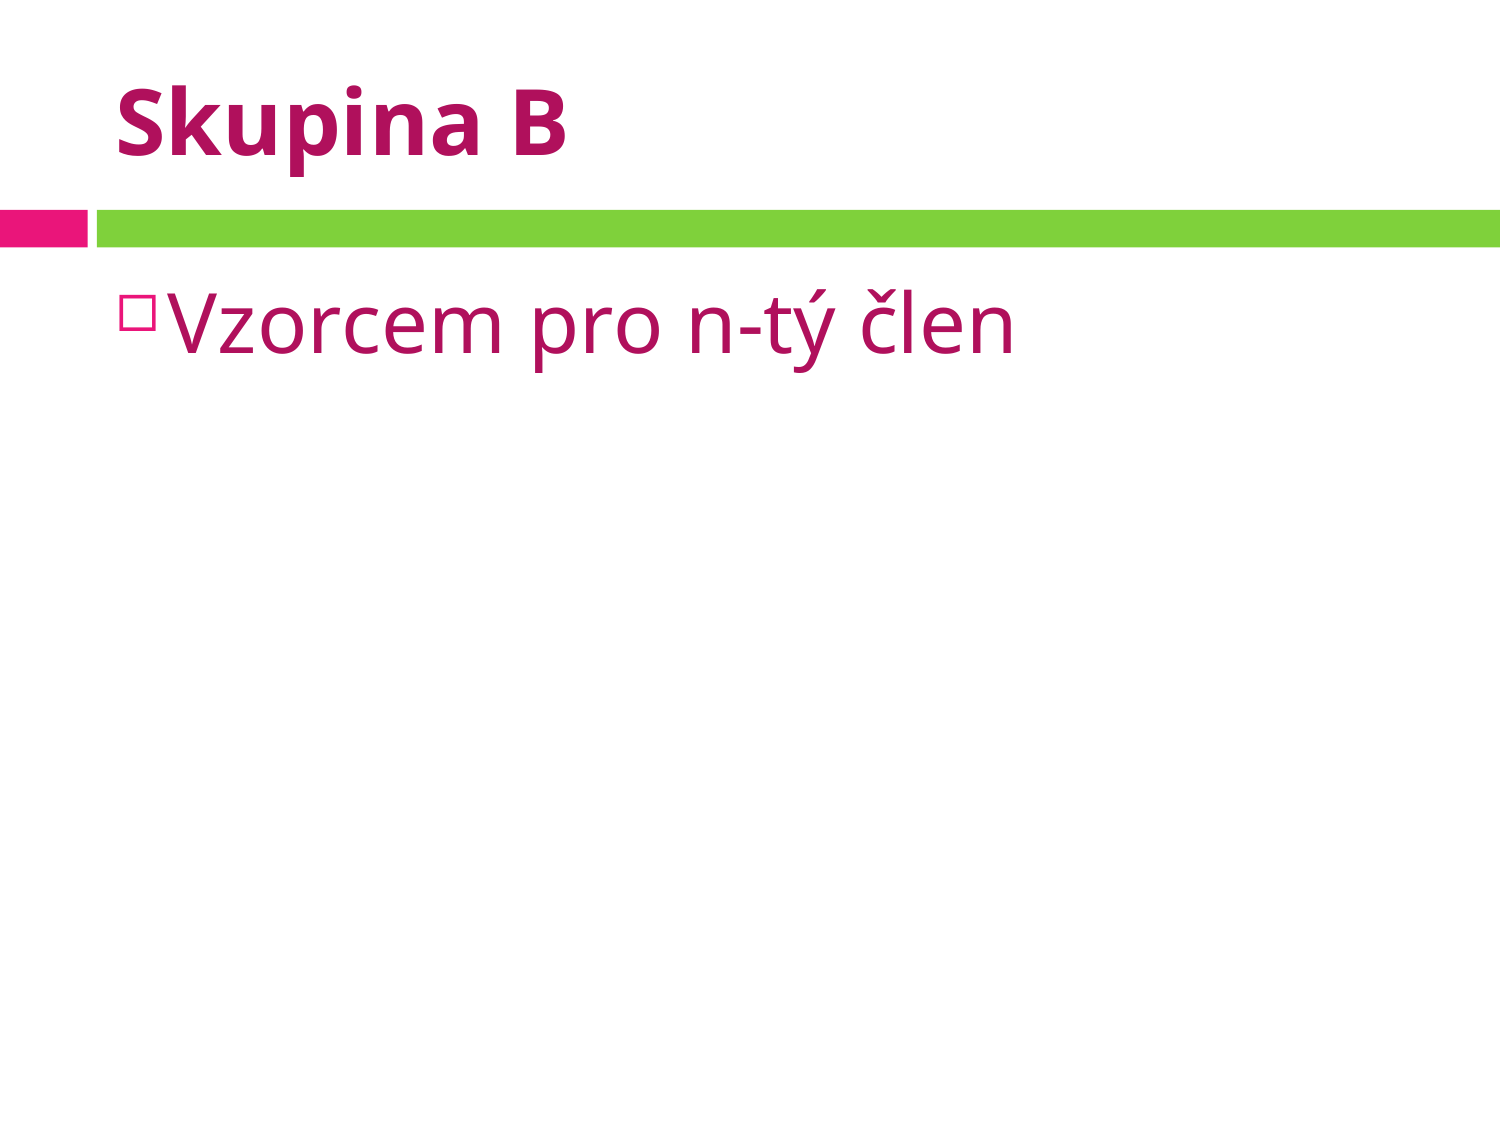

# Skupina B
Vzorcem pro n-tý člen